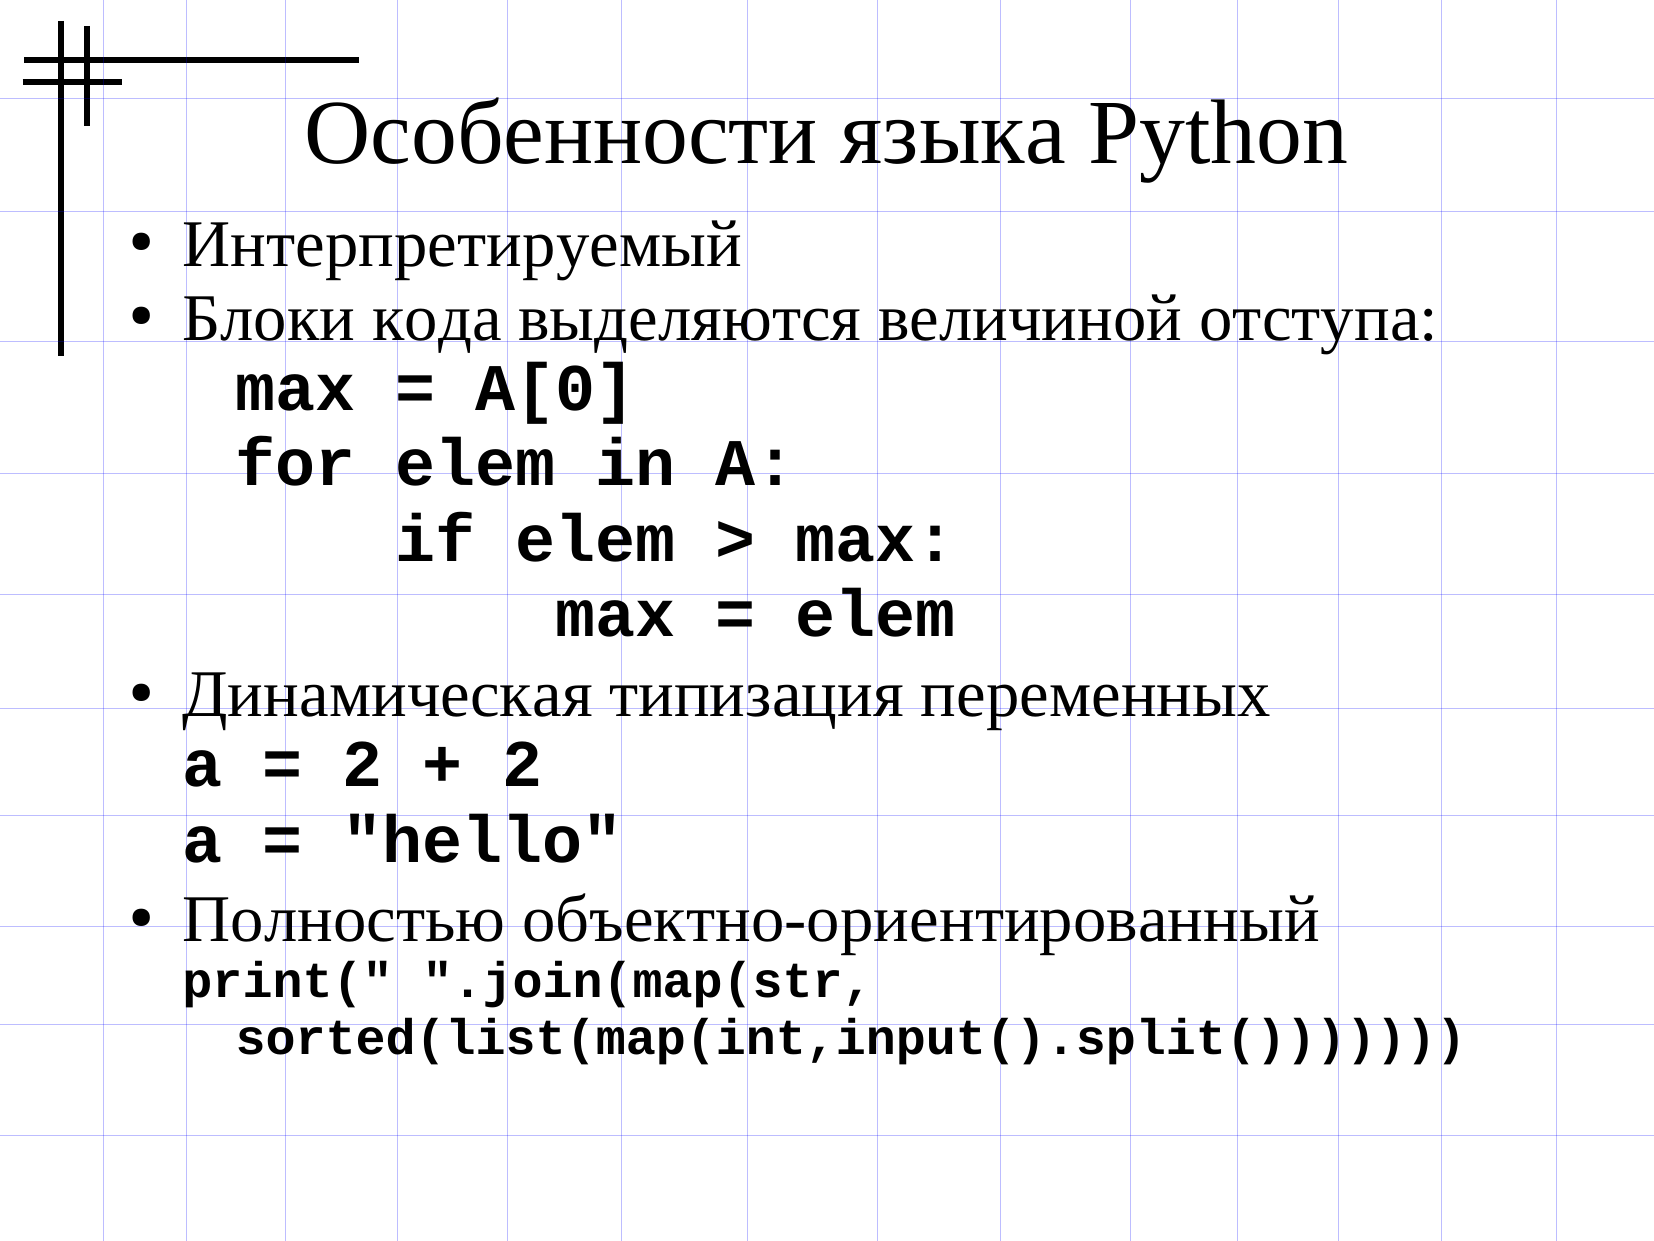

# Особенности языка Python
Интерпретируемый
Блоки кода выделяются величиной отступа:
max = A[0]
for elem in A:
 if elem > max:
 max = elem
Динамическая типизация переменных
a = 2 + 2
a = "hello"
Полностью объектно-ориентированный
print(" ".join(map(str, sorted(list(map(int,input().split()))))))